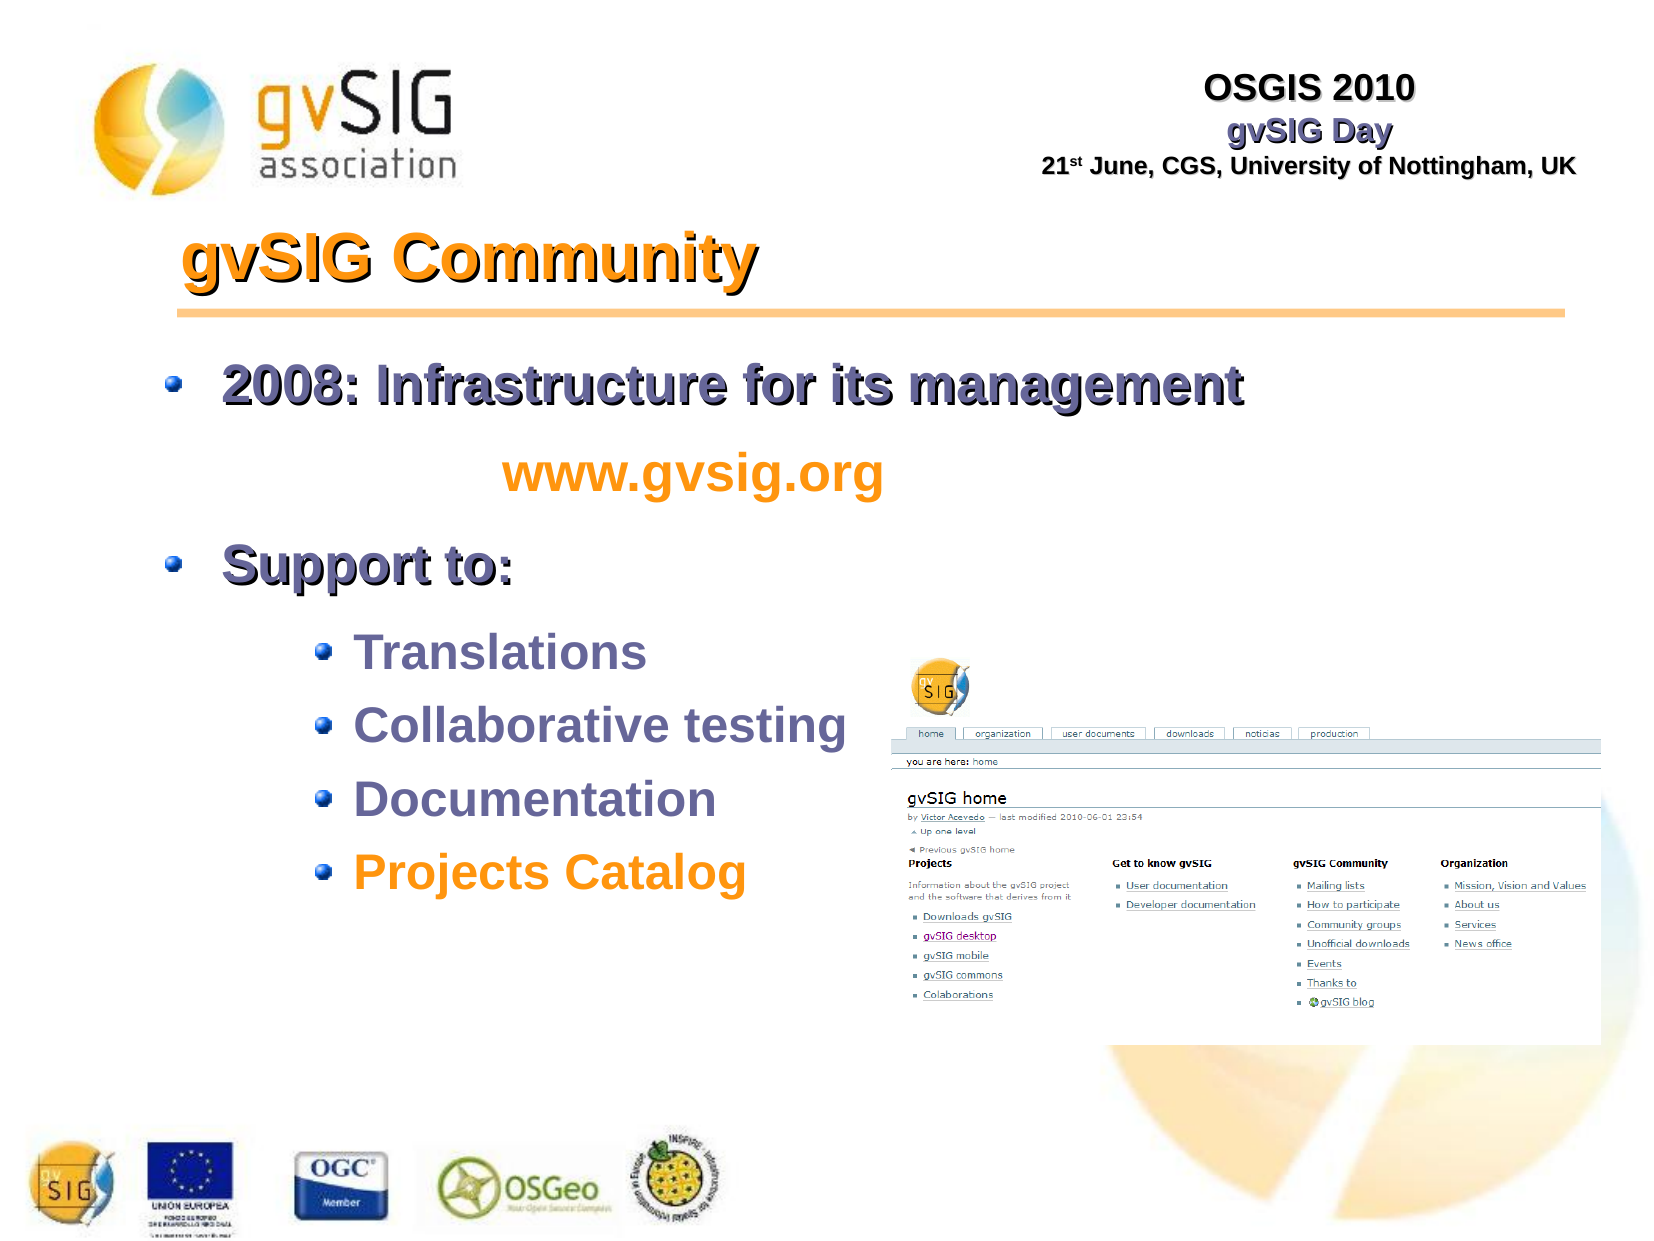

gvSIG Community
# 2008: Infrastructure for its management
Support to:
Translations
Collaborative testing
Documentation
Projects Catalog
www.gvsig.org